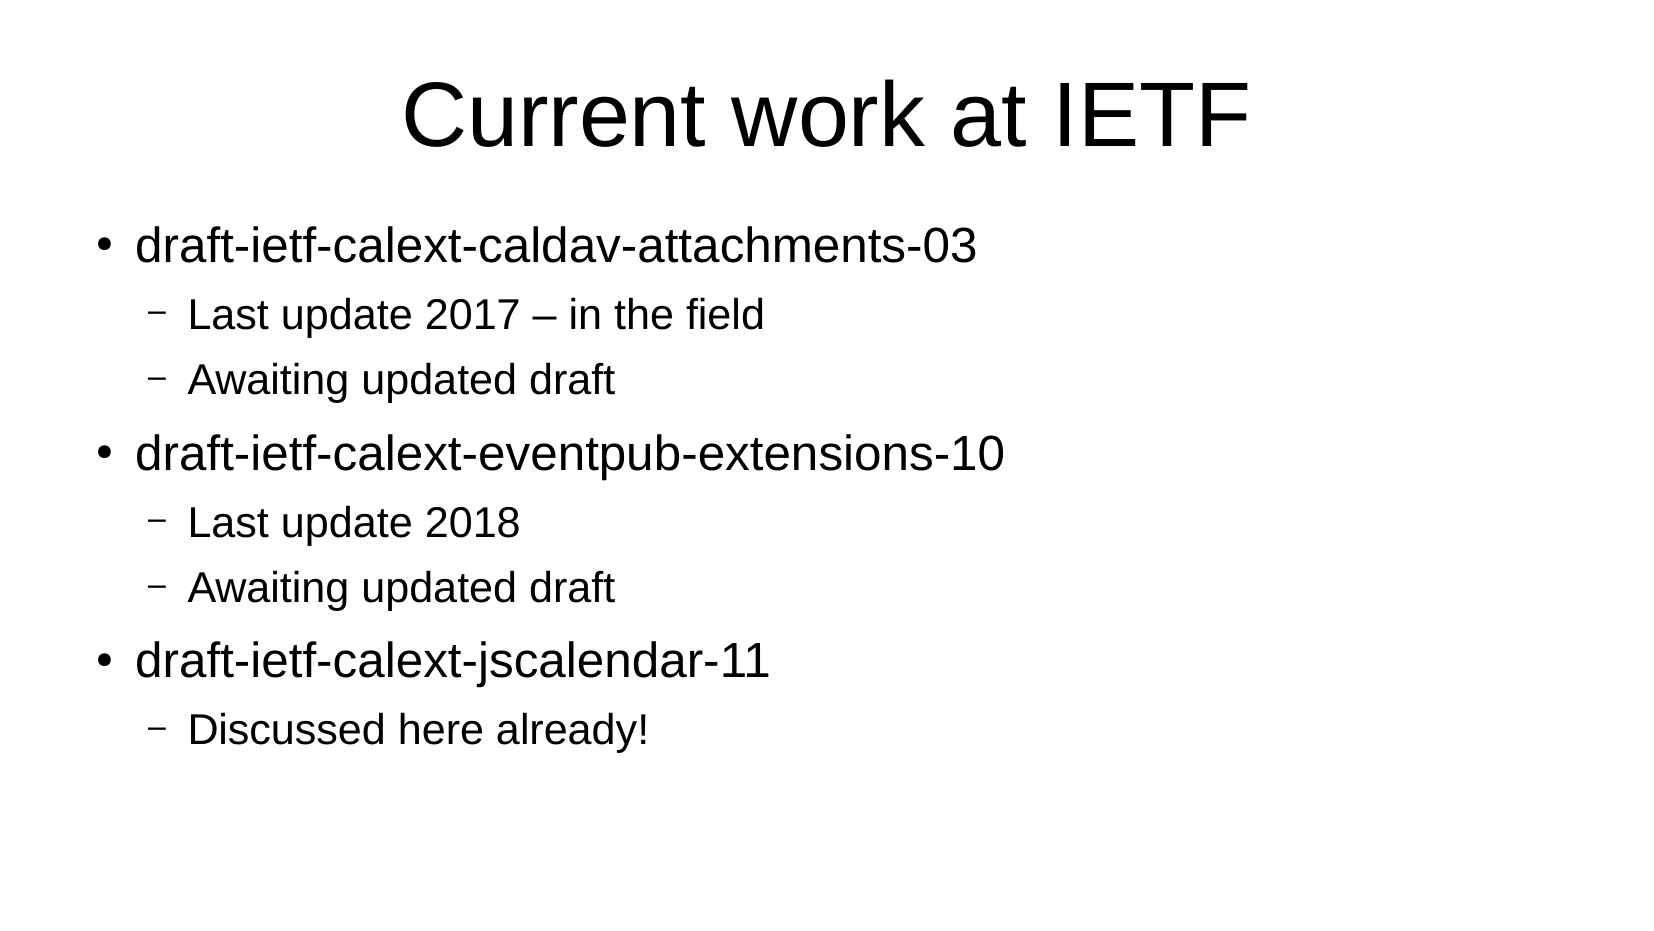

# Current work at IETF
draft-ietf-calext-caldav-attachments-03
Last update 2017 – in the field
Awaiting updated draft
draft-ietf-calext-eventpub-extensions-10
Last update 2018
Awaiting updated draft
draft-ietf-calext-jscalendar-11
Discussed here already!